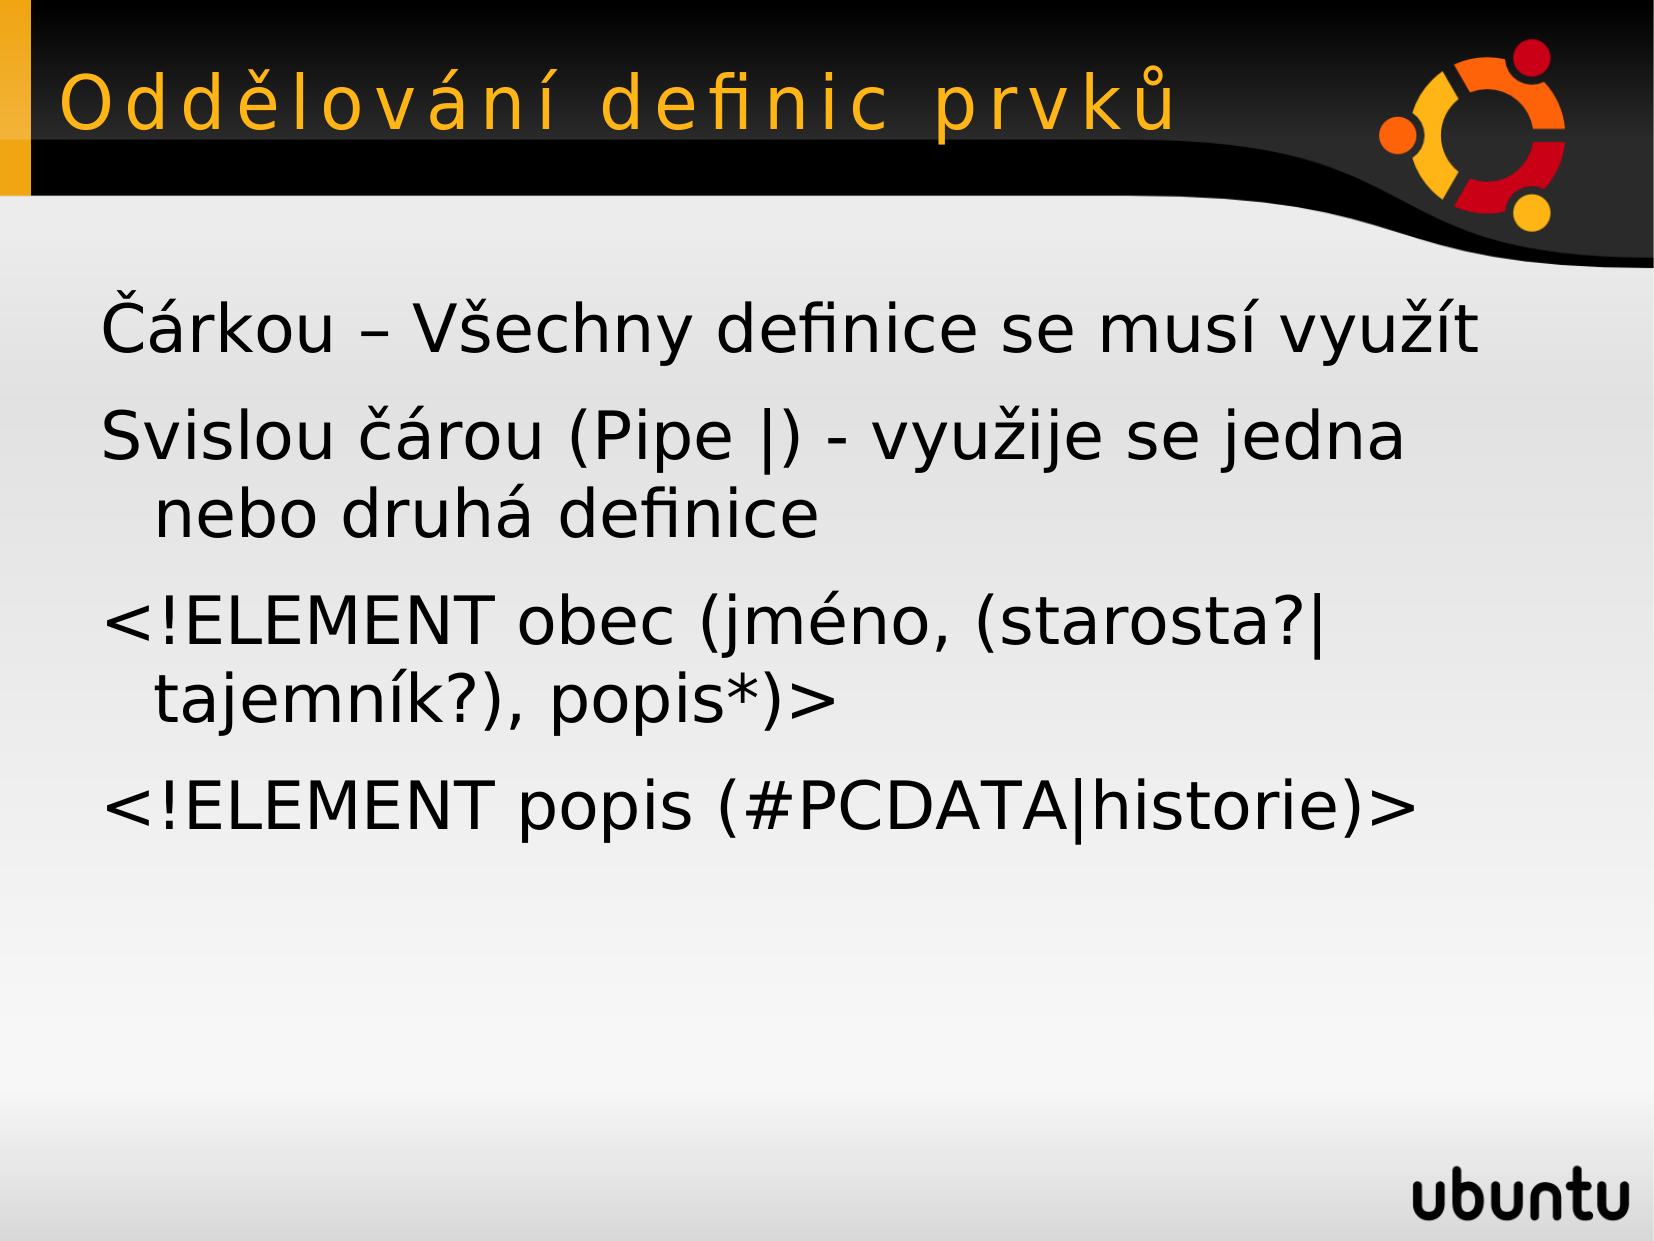

# Oddělování definic prvků
Čárkou – Všechny definice se musí využít
Svislou čárou (Pipe |) - využije se jedna nebo druhá definice
<!ELEMENT obec (jméno, (starosta?|tajemník?), popis*)>
<!ELEMENT popis (#PCDATA|historie)>